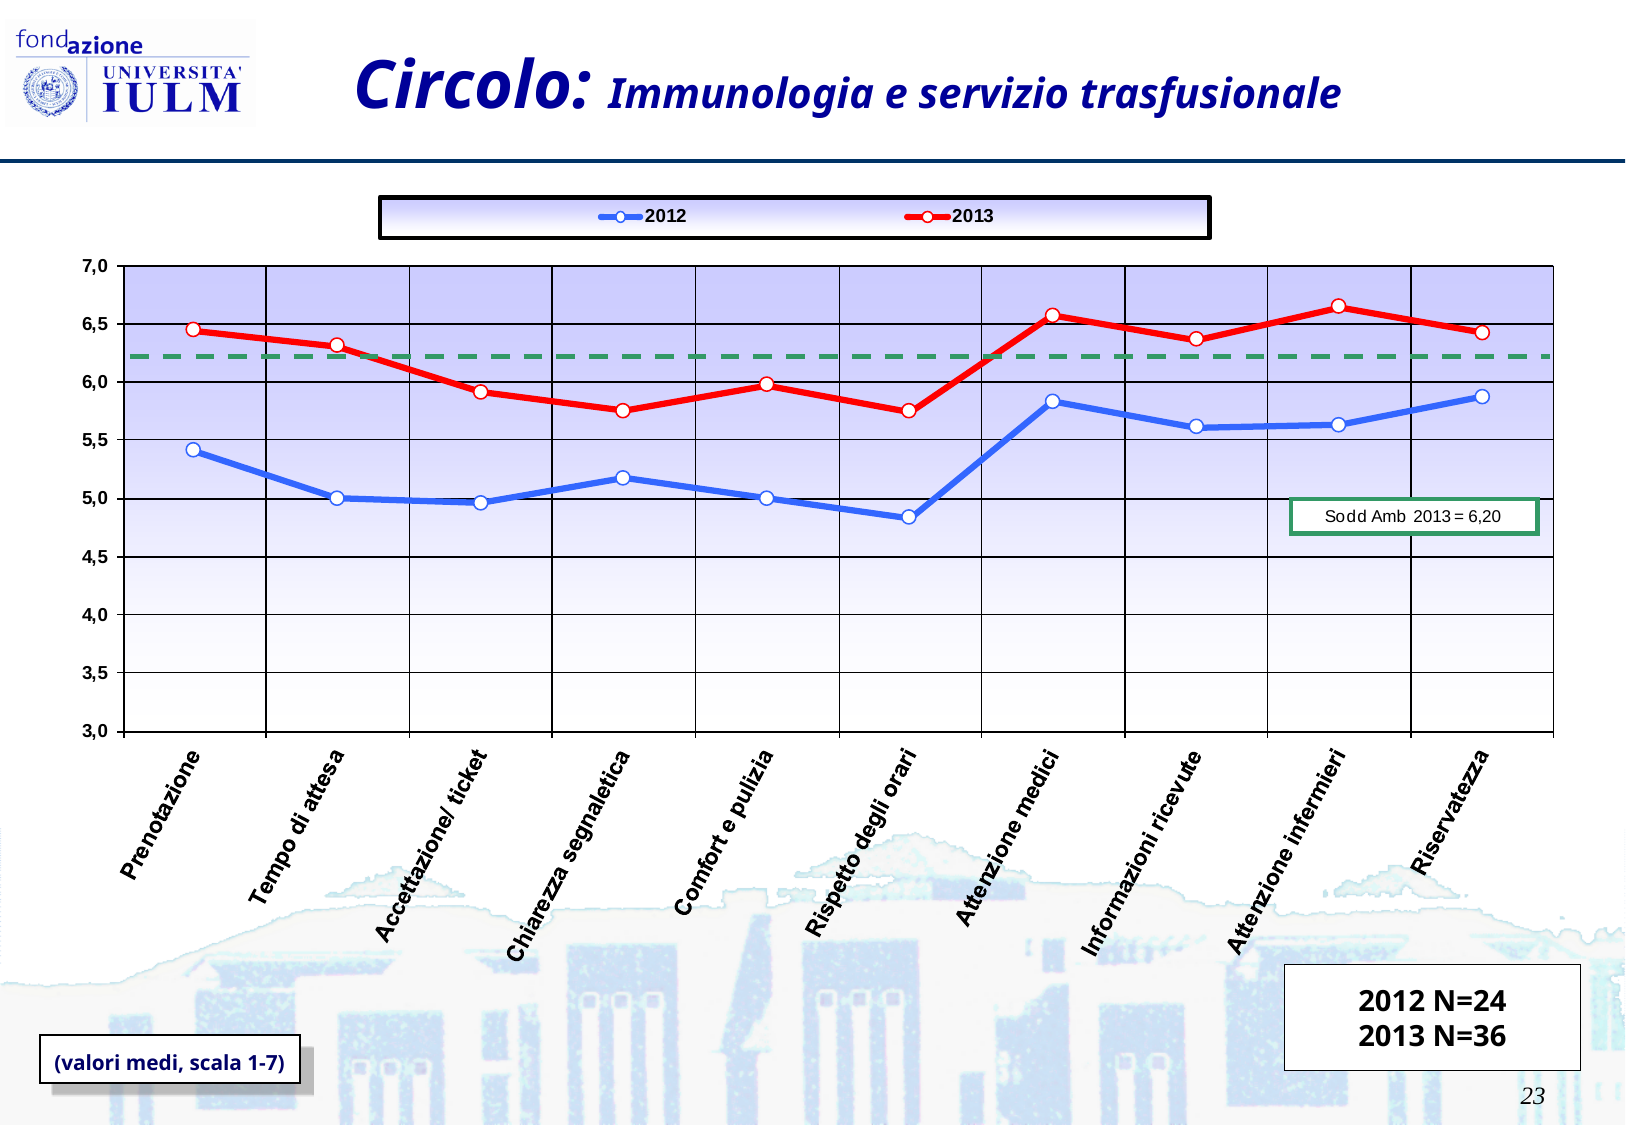

Circolo: Immunologia e servizio trasfusionale
2012 N=24
2013 N=36
(valori medi, scala 1-7)